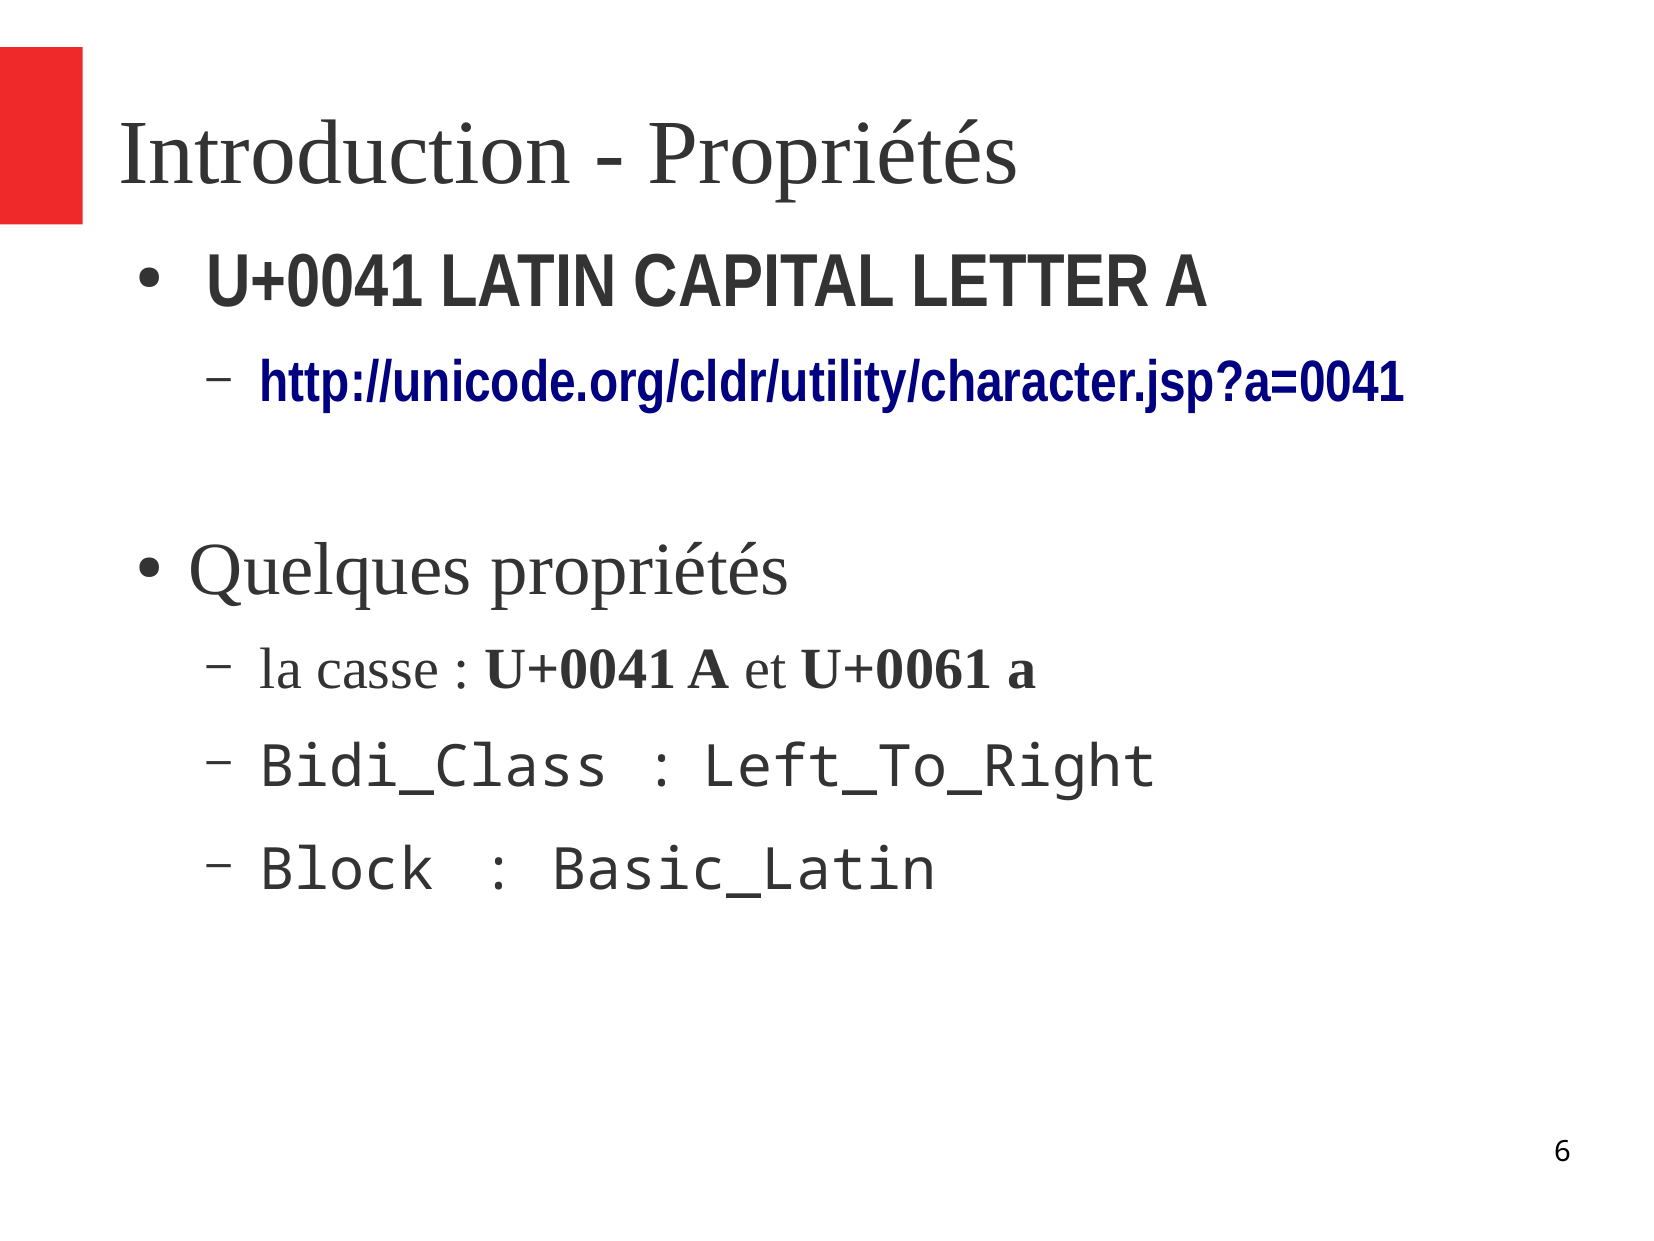

# Introduction - Propriétés
 U+0041 LATIN CAPITAL LETTER A
http://unicode.org/cldr/utility/character.jsp?a=0041
Quelques propriétés
la casse : U+0041 A et U+0061 a
Bidi_Class :	Left_To_Right
Block	: Basic_Latin
6